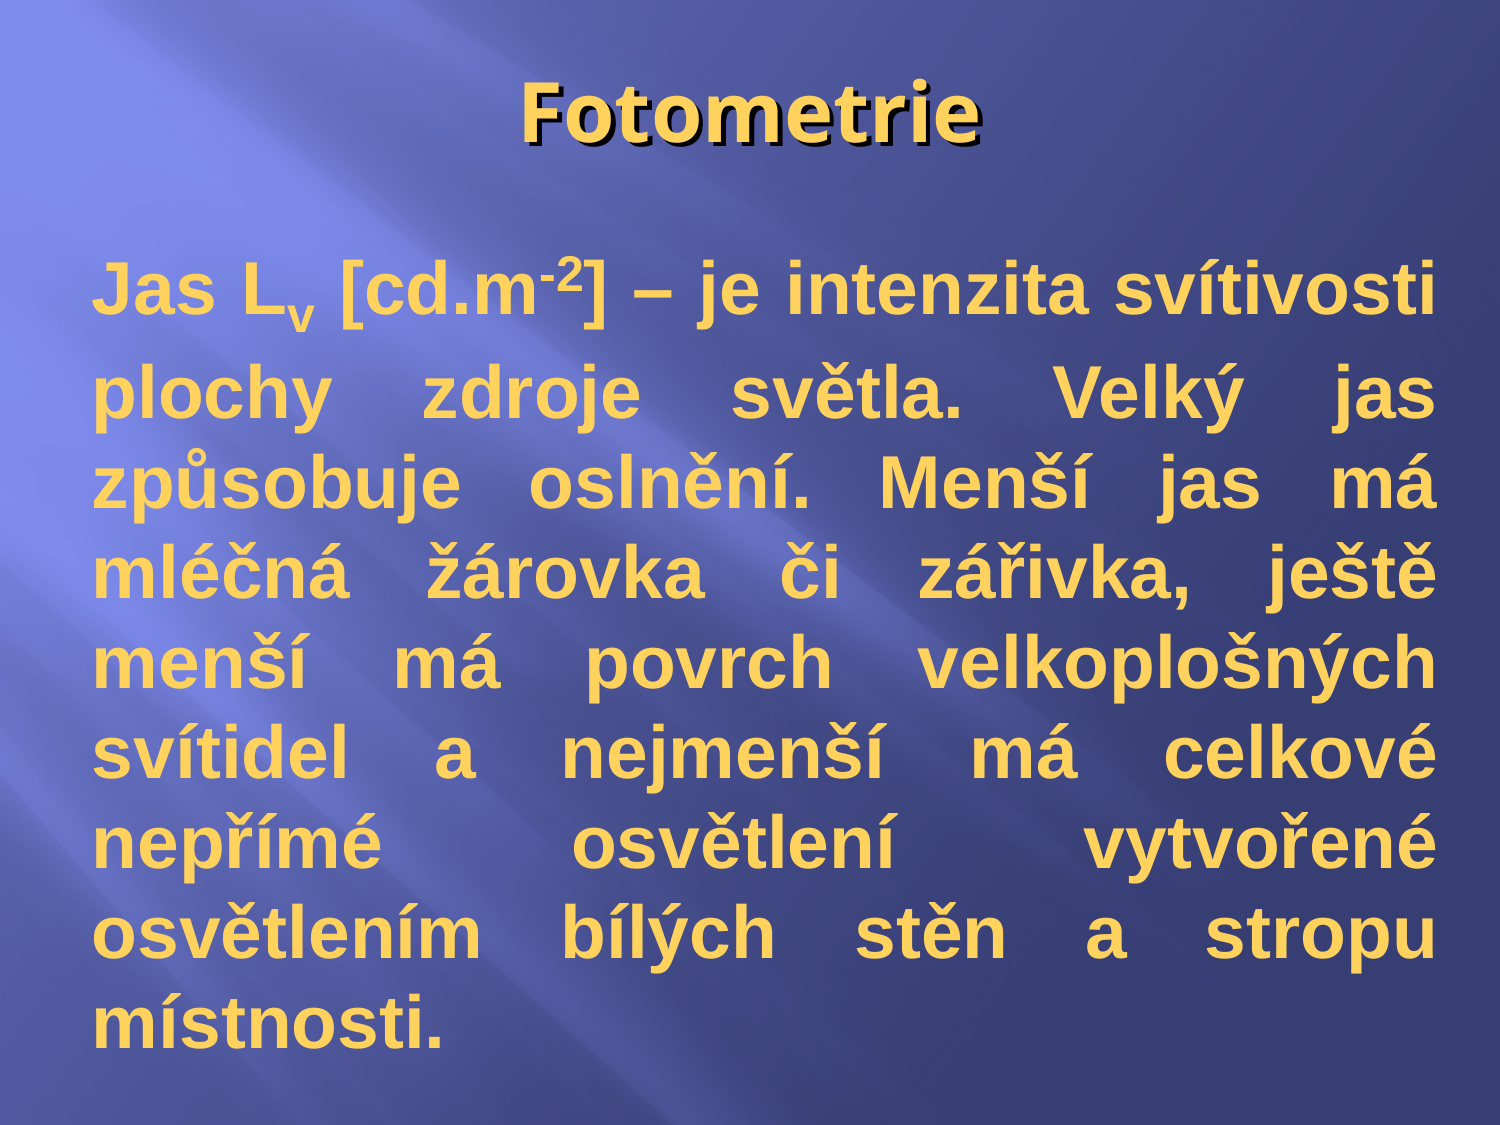

# Fotometrie
Jas Lv [cd.m-2] – je intenzita svítivosti plochy zdroje světla. Velký jas způsobuje oslnění. Menší jas má mléčná žárovka či zářivka, ještě menší má povrch velkoplošných svítidel a nejmenší má celkové nepřímé osvětlení vytvořené osvětlením bílých stěn a stropu místnosti.